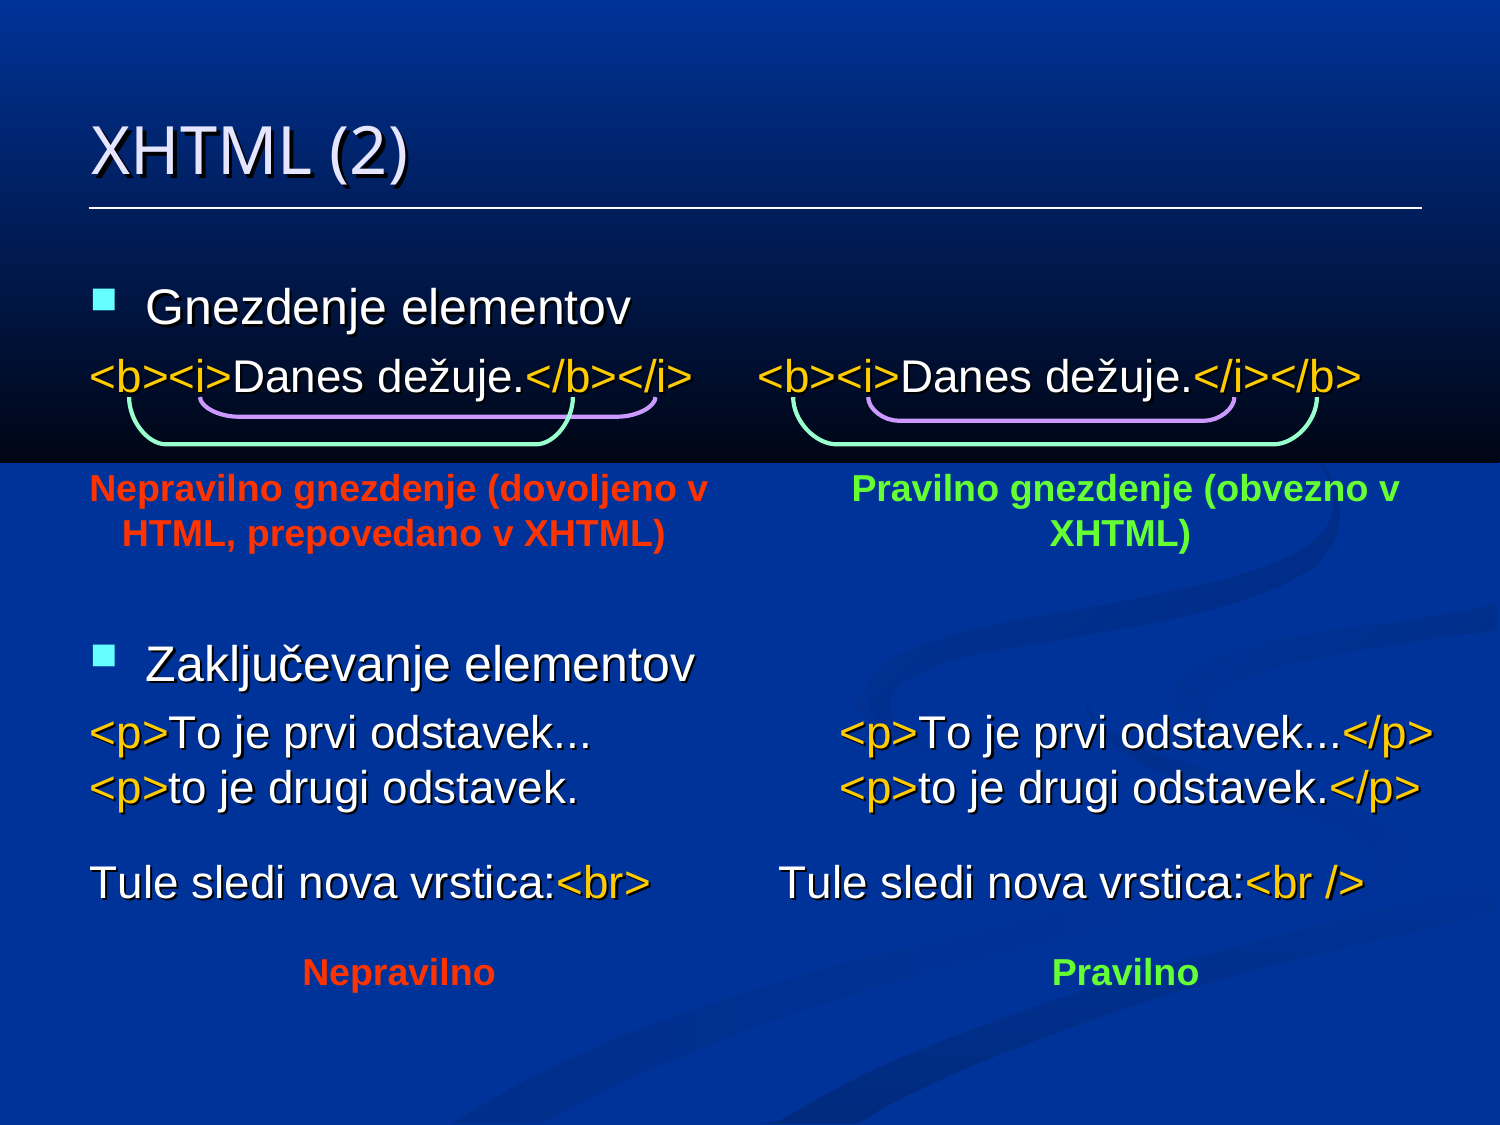

XHTML (2)
Gnezdenje elementov
<b><i>Danes dežuje.</b></i> <b><i>Danes dežuje.</i></b>
Zaključevanje elementov
<p>To je prvi odstavek...		<p>To je prvi odstavek...</p>
<p>to je drugi odstavek.		<p>to je drugi odstavek.</p>
Tule sledi nova vrstica:<br>	 Tule sledi nova vrstica:<br />
Nepravilno gnezdenje (dovoljeno v HTML, prepovedano v XHTML)
Pravilno gnezdenje (obvezno v XHTML)
Nepravilno
Pravilno